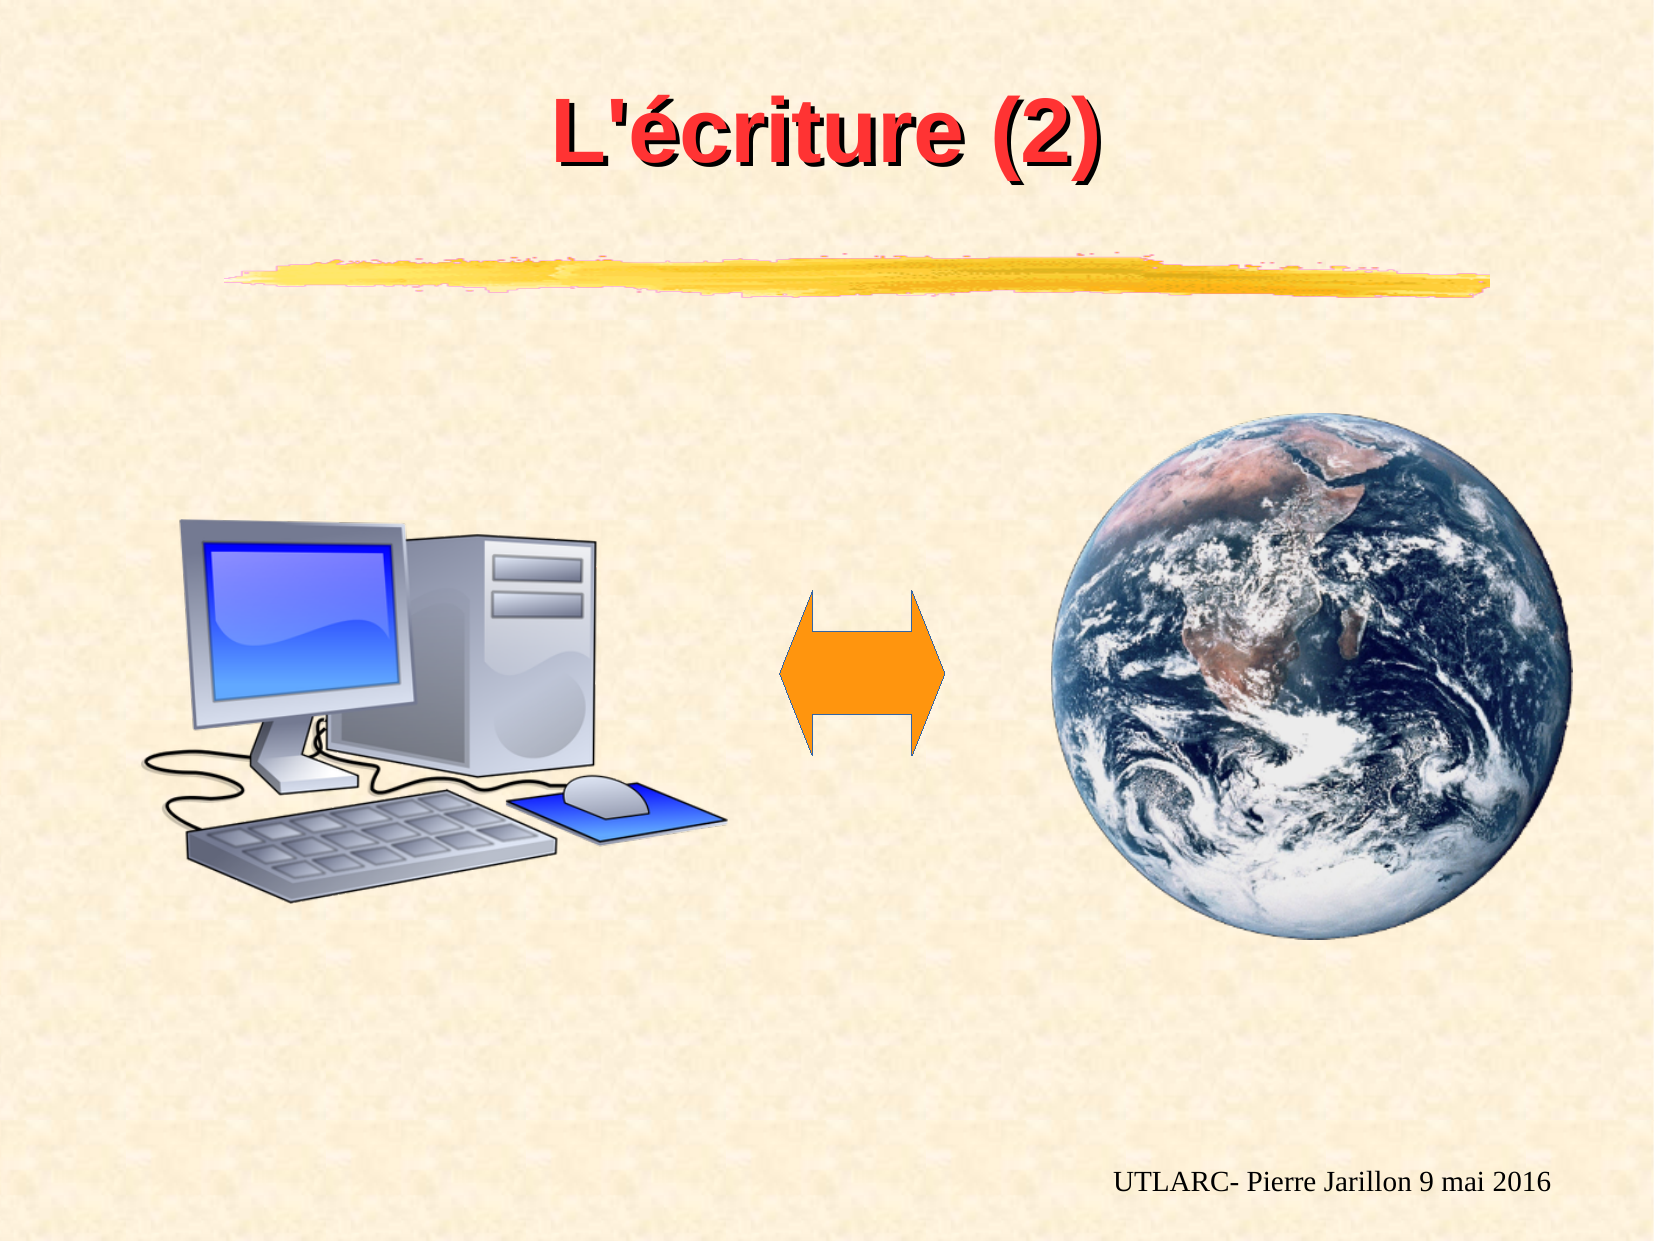

# L'écriture (2)
UTLARC- Pierre Jarillon 9 mai 2016